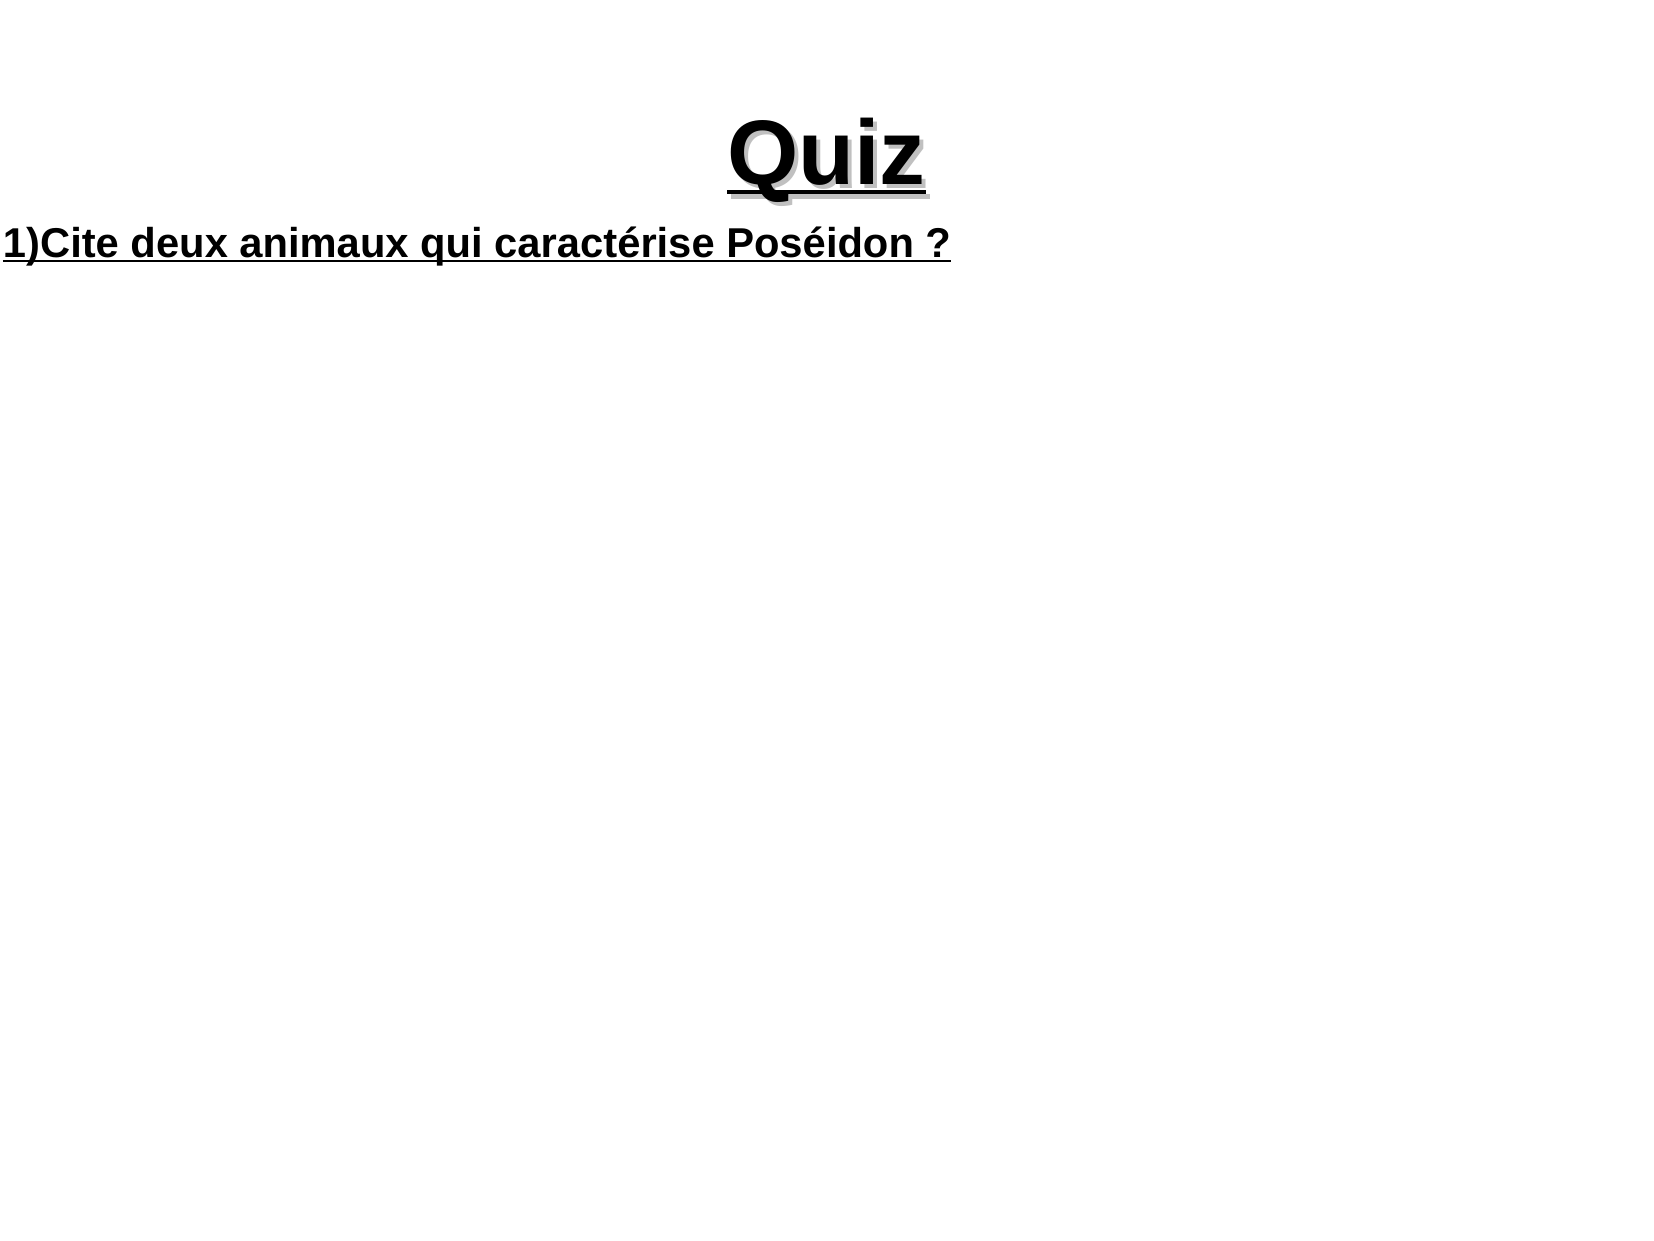

# Quiz
1)Cite deux animaux qui caractérise Poséidon ?